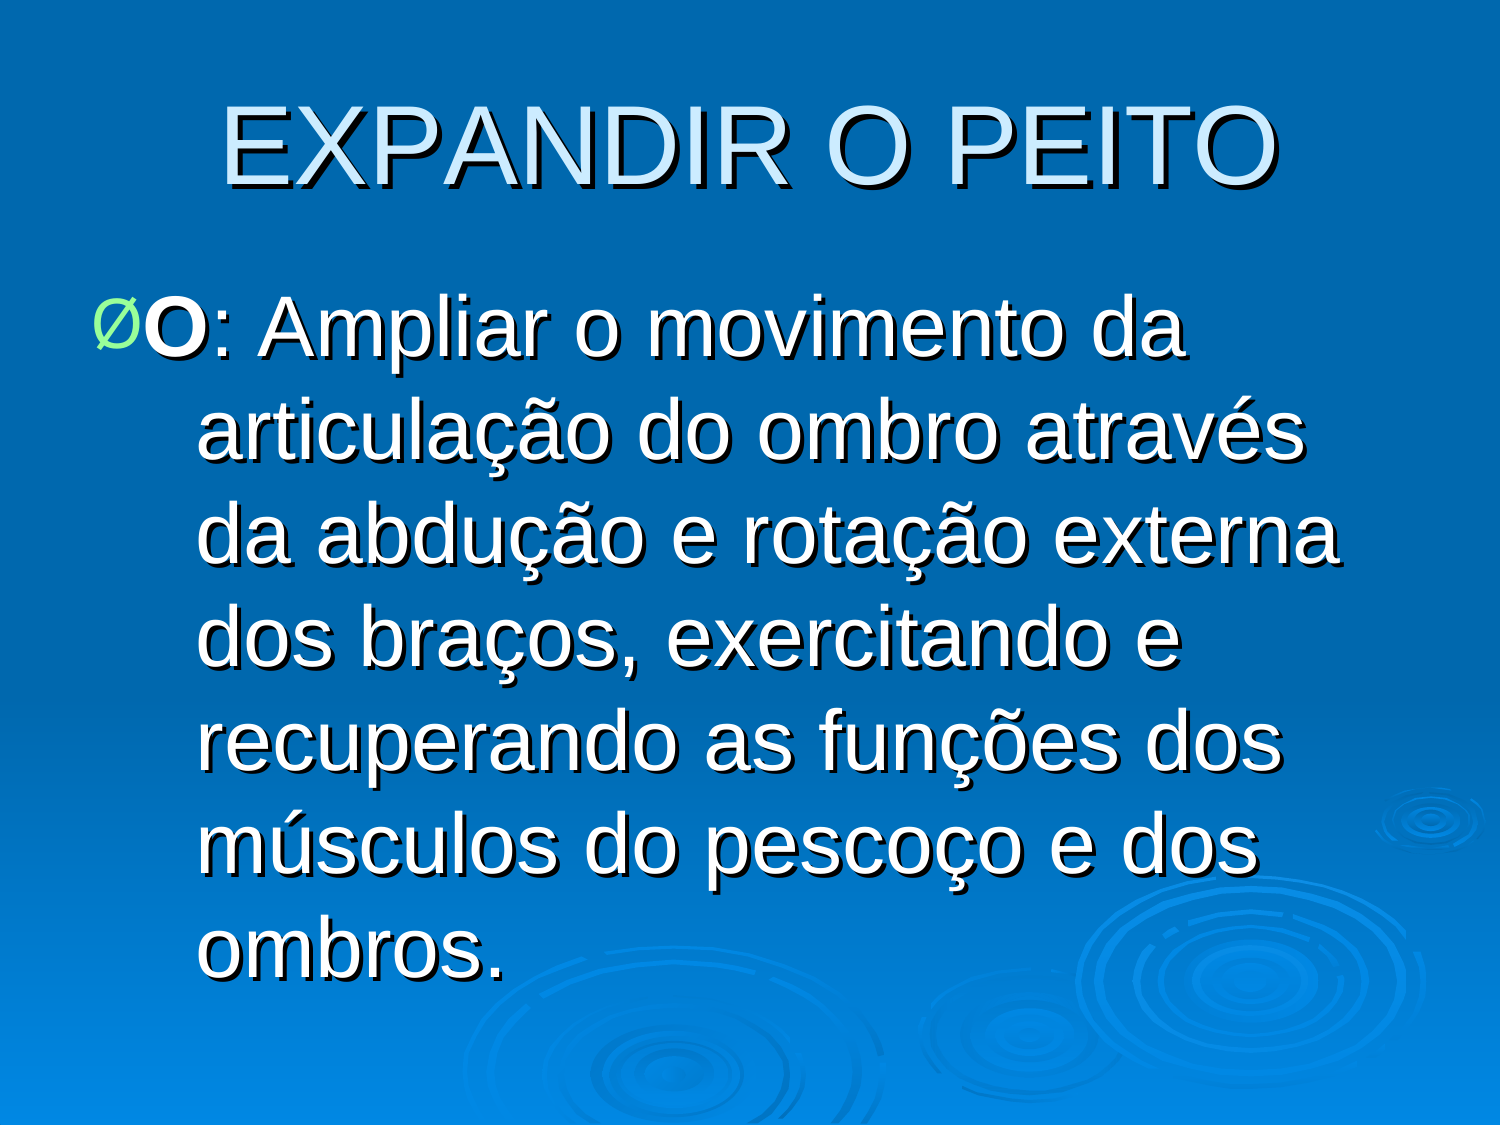

# EXPANDIR O PEITO
O: Ampliar o movimento da articulação do ombro através da abdução e rotação externa dos braços, exercitando e recuperando as funções dos músculos do pescoço e dos ombros.